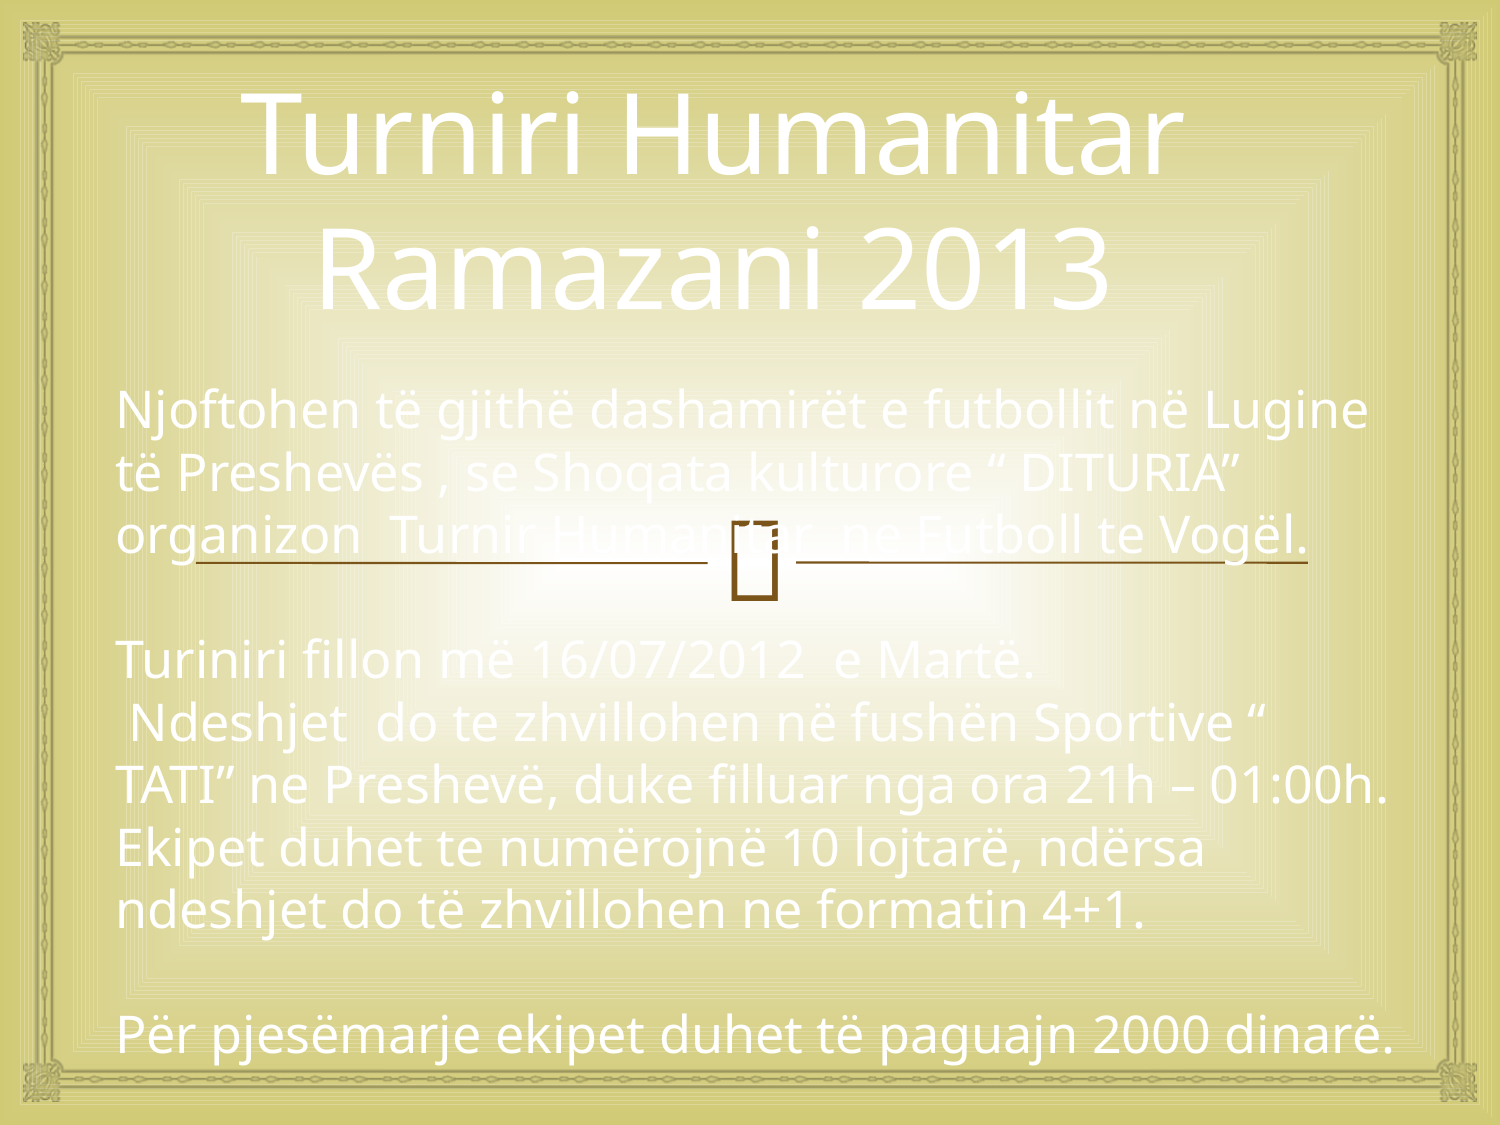

Turniri Humanitar
Ramazani 2013
Njoftohen të gjithë dashamirët e futbollit në Lugine të Preshevës , se Shoqata kulturore “ DITURIA” organizon Turnir Humanitar ne Futboll te Vogël.
Turiniri fillon më 16/07/2012 e Martë.
 Ndeshjet do te zhvillohen në fushën Sportive “ TATI” ne Preshevë, duke filluar nga ora 21h – 01:00h.
Ekipet duhet te numërojnë 10 lojtarë, ndërsa ndeshjet do të zhvillohen ne formatin 4+1.
Për pjesëmarje ekipet duhet të paguajn 2000 dinarë.
Pjesëmarrësit , paraqitjen e ekipeve mundë ti bëjne ne zyrat e Shoqatës Kulturore “ DITURIA” - në kontakt numrin e tel : 063 / 777-2024
 Të gjitha të ardhurat e mbledhura në këtë turnir , do ti shpërndahen familjeve në nevojë.
Pjesëmarja juaj do ti ndihmojë te gjithë ata.
“Ndihmohuni në mirësi dhe devotshmëri, e mos u ndihmoni në mëkate dhe armiqësi.”